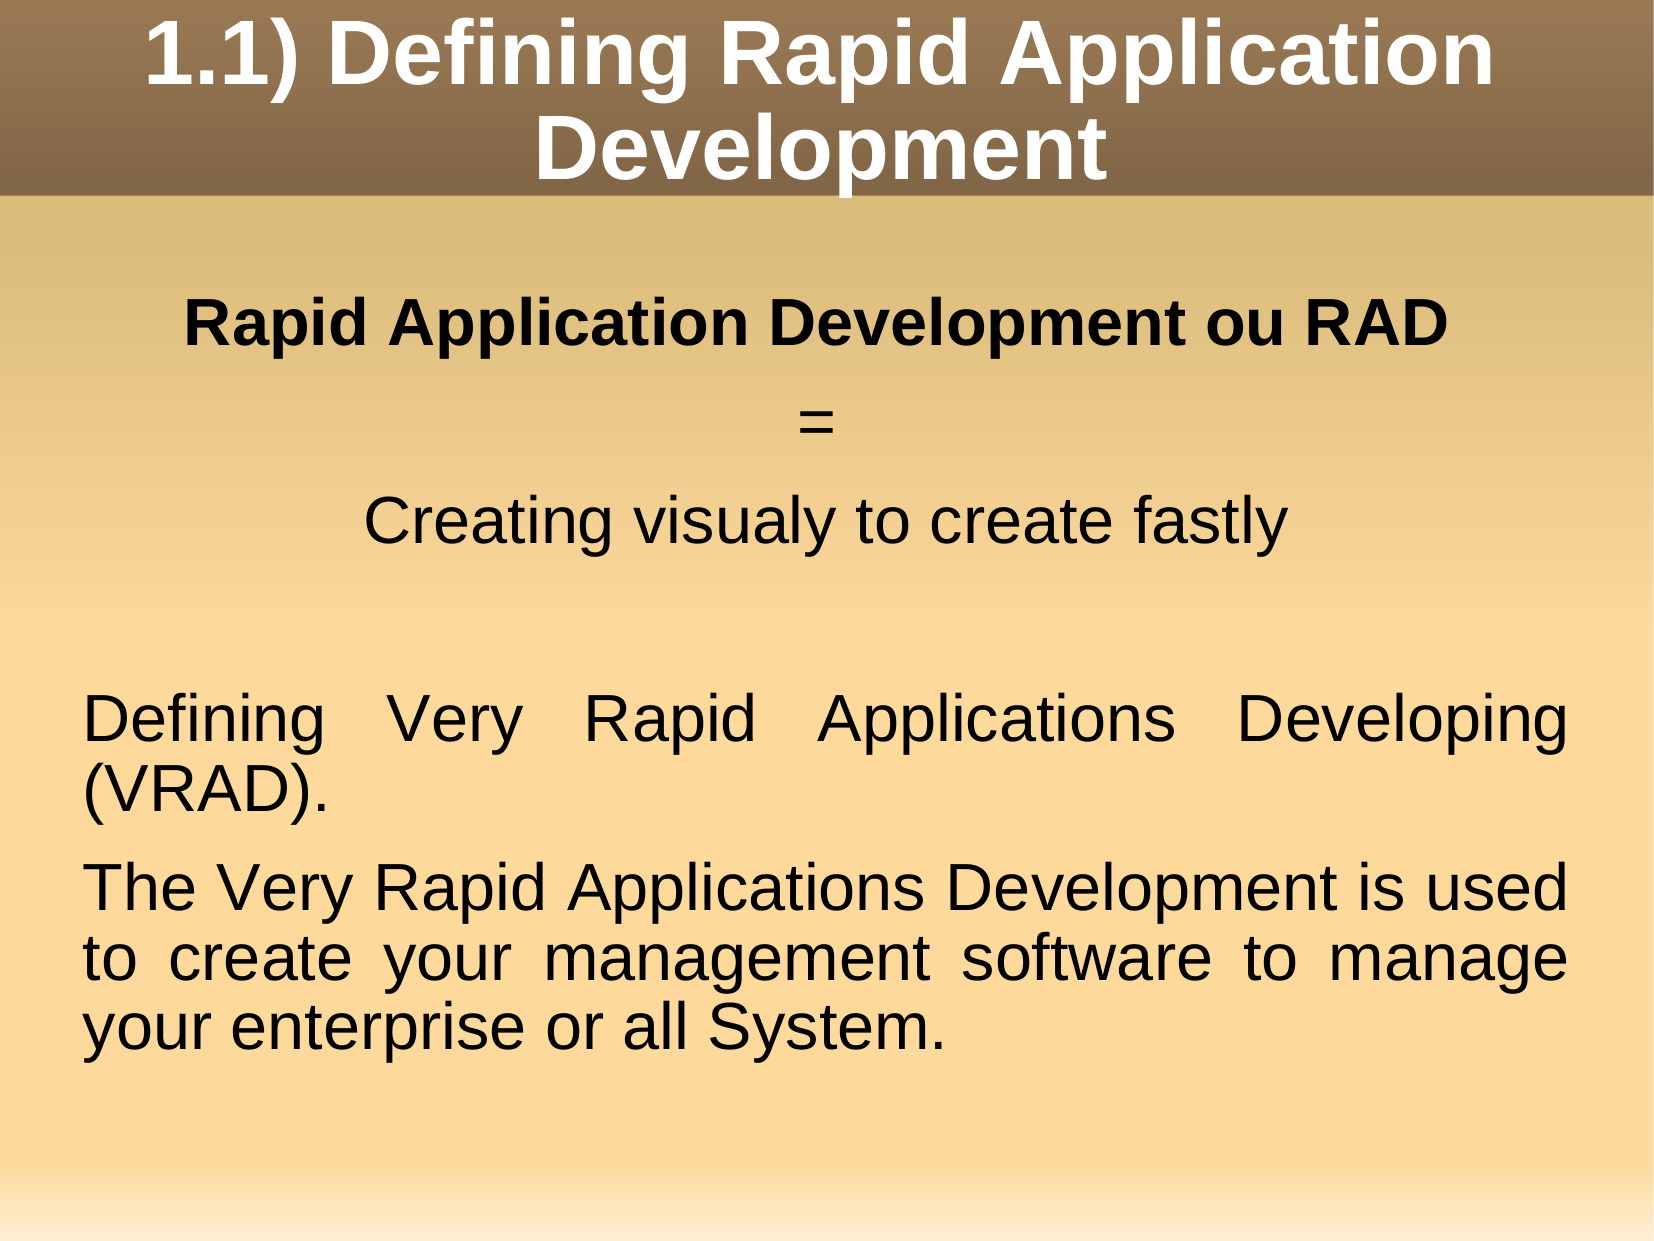

# 1.1) Defining Rapid Application Development
Rapid Application Development ou RAD
=
Creating visualy to create fastly
Defining Very Rapid Applications Developing (VRAD).
The Very Rapid Applications Development is used to create your management software to manage your enterprise or all System.